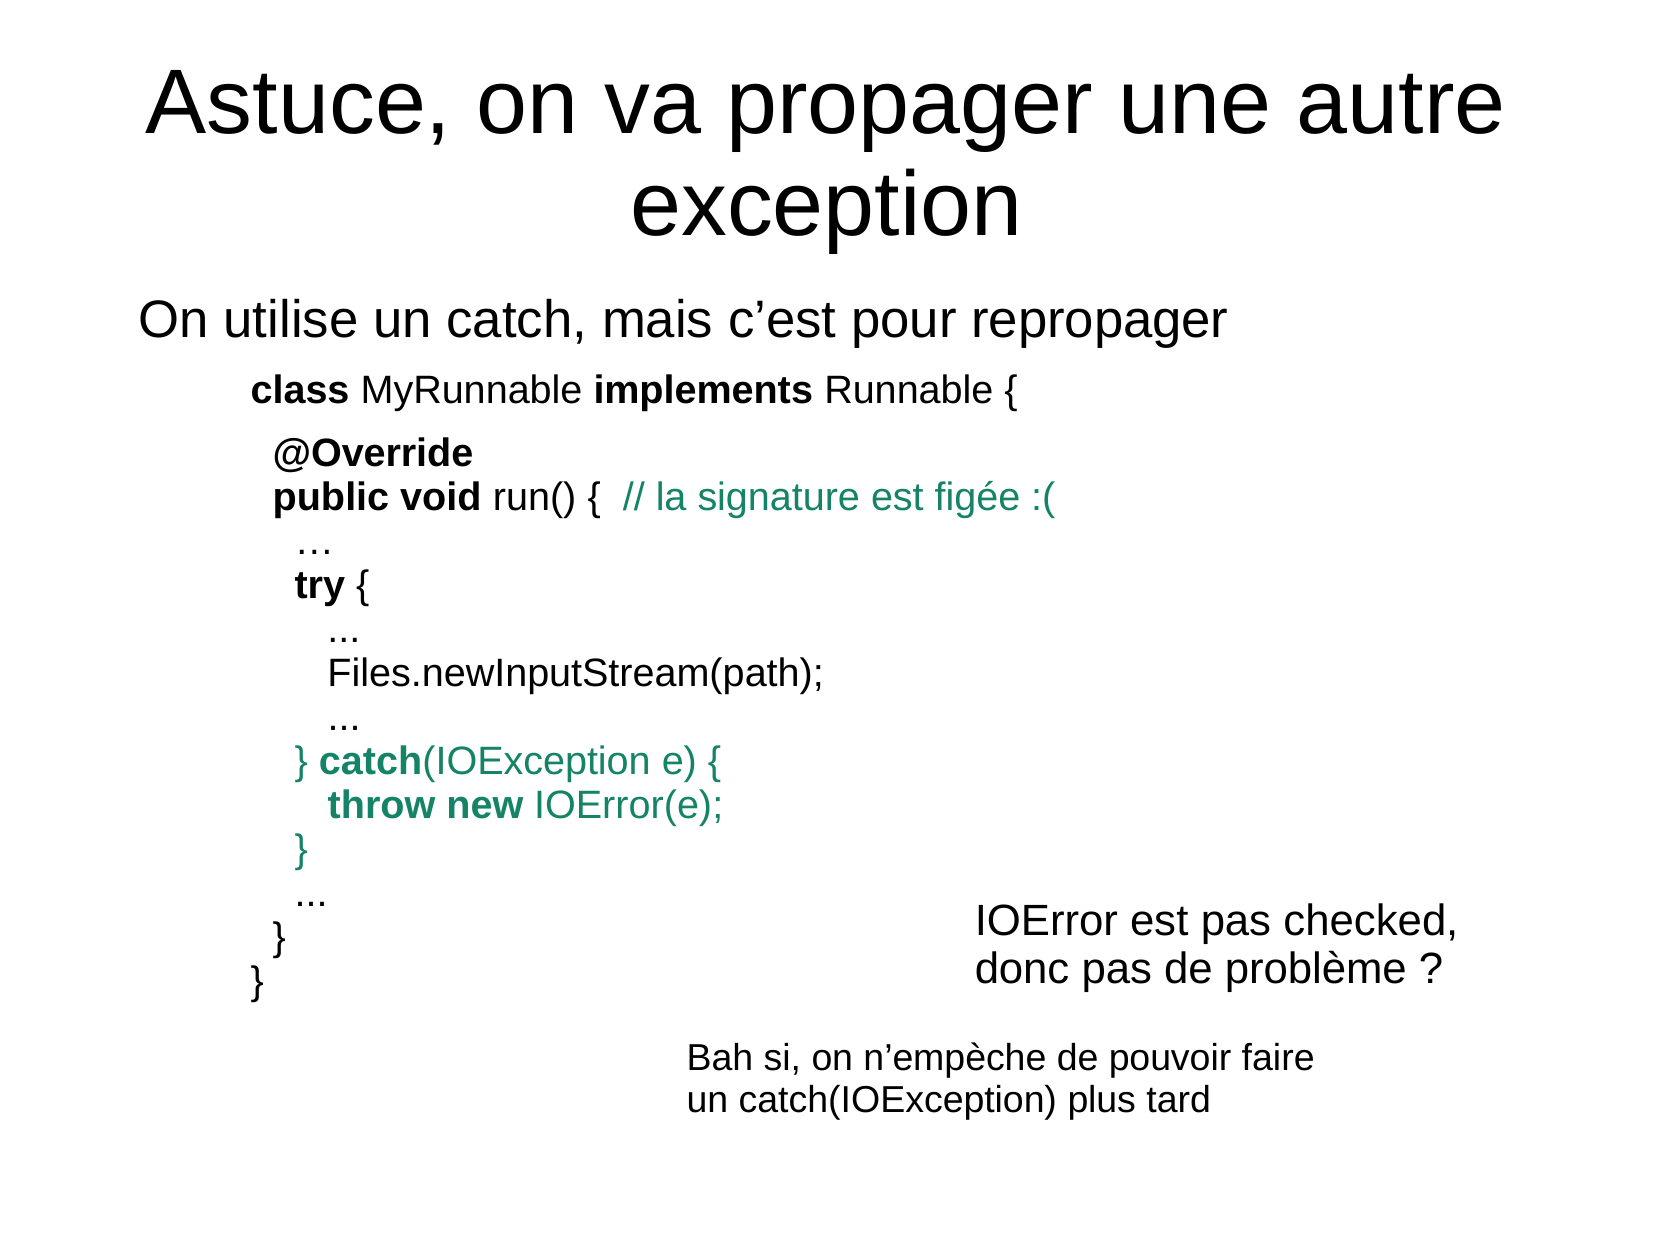

# Astuce, on va propager une autre exception
On utilise un catch, mais c’est pour repropager
class MyRunnable implements Runnable {
 @Override
 public void run() { // la signature est figée :(
 …
 try {
 ...
 Files.newInputStream(path);
 ...
 } catch(IOException e) {
 throw new IOError(e);
 }
 ...
 }
}
IOError est pas checked,
donc pas de problème ?
Bah si, on n’empèche de pouvoir faire
un catch(IOException) plus tard